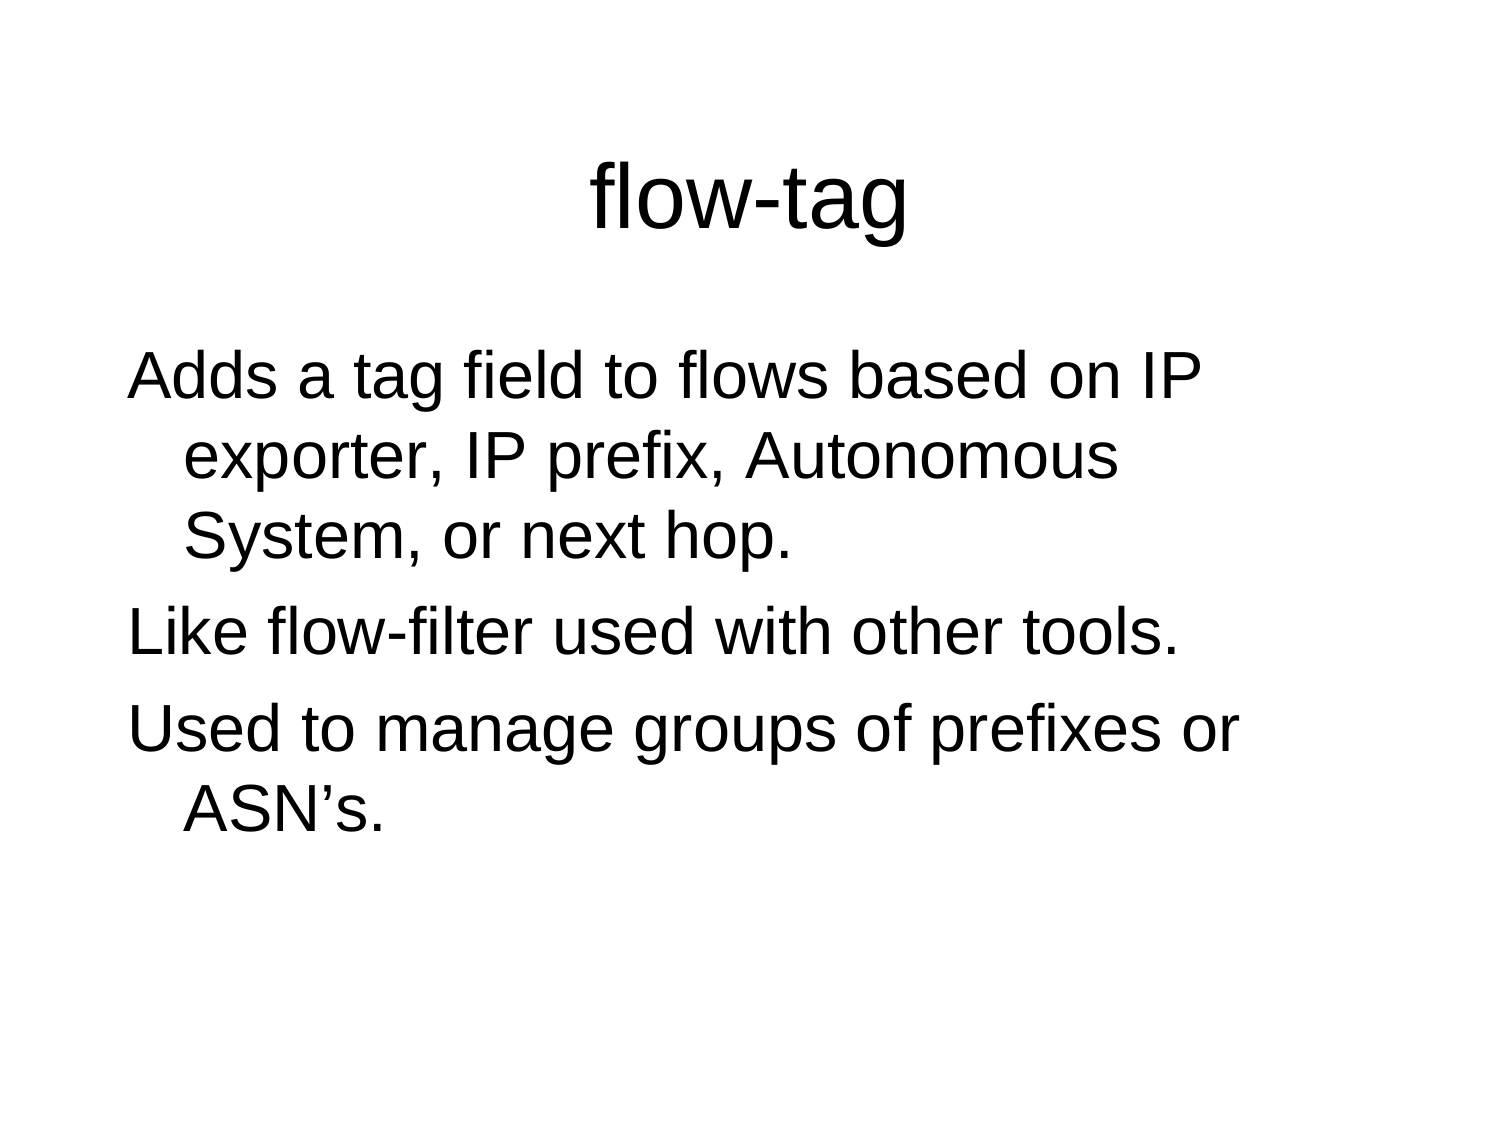

# flow-tag
Adds a tag field to flows based on IP exporter, IP prefix, Autonomous System, or next hop.
Like flow-filter used with other tools.
Used to manage groups of prefixes or ASN’s.